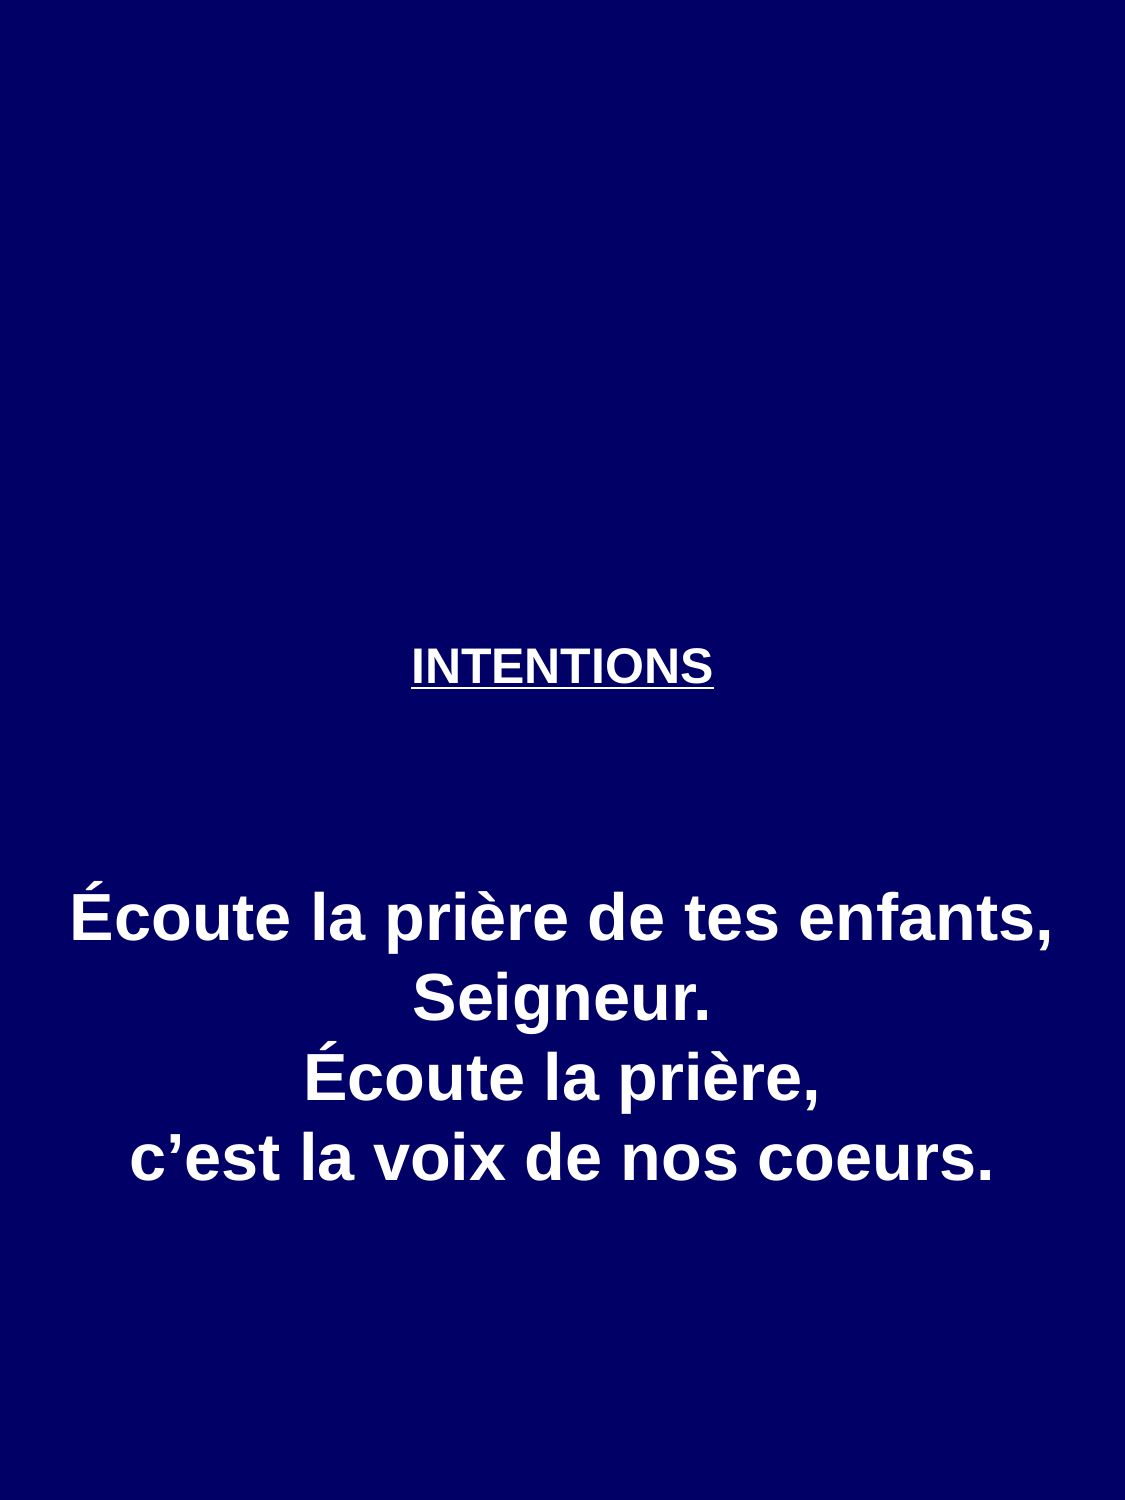

INTENTIONS
Écoute la prière de tes enfants,
Seigneur.
Écoute la prière,
c’est la voix de nos coeurs.